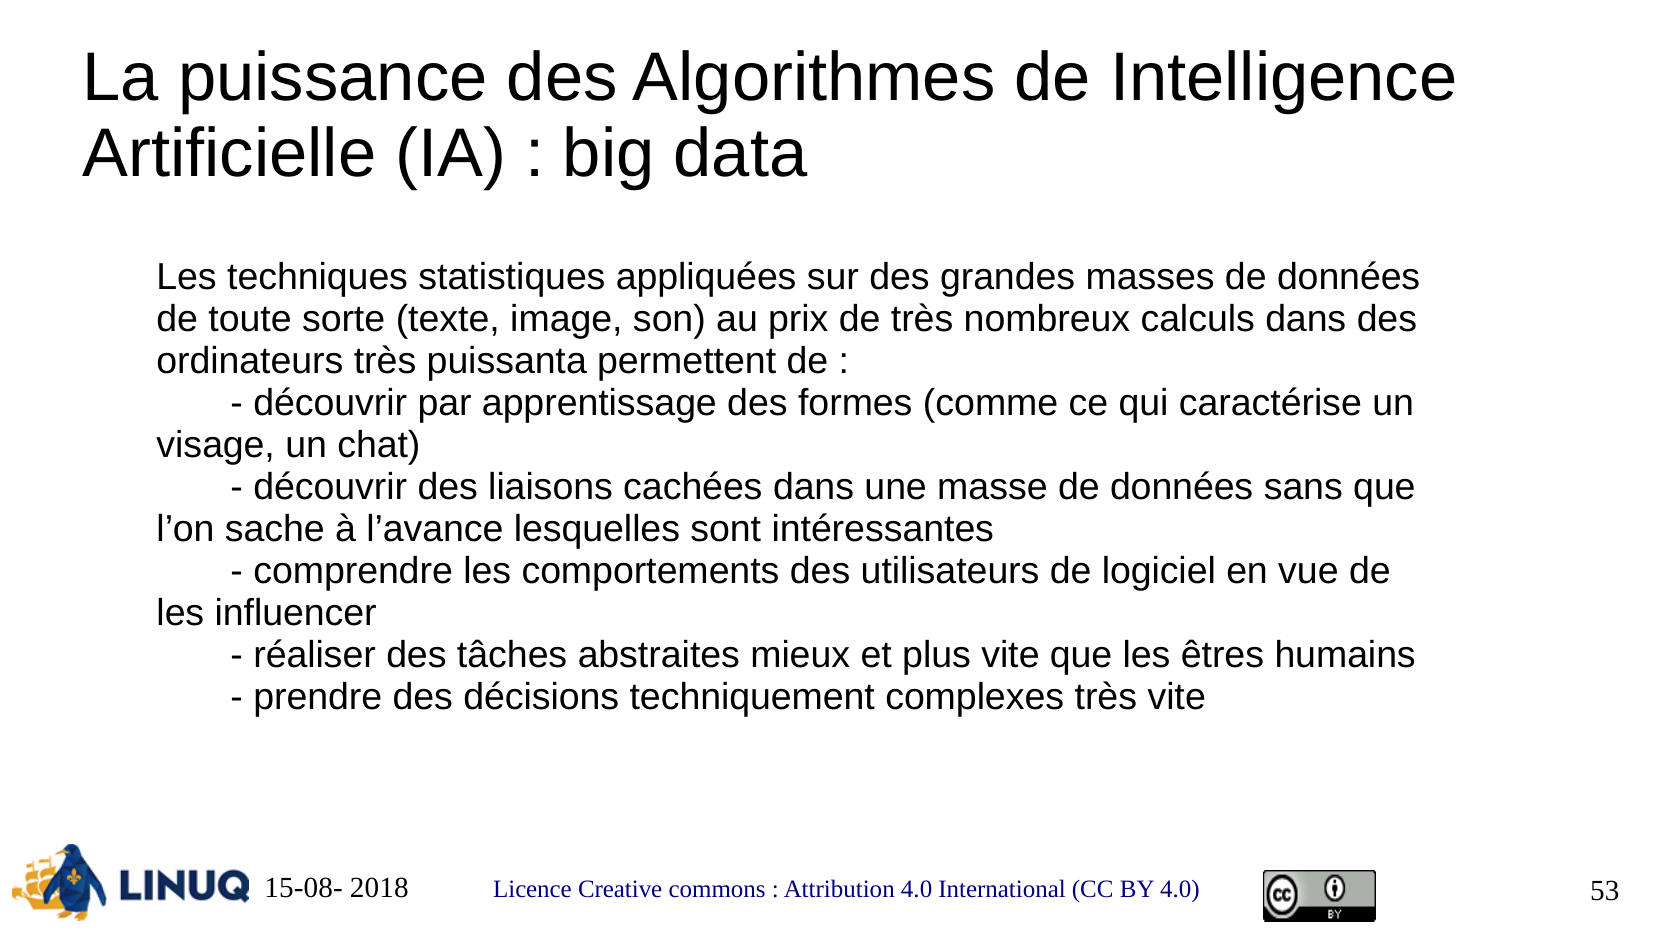

# La puissance des Algorithmes de Intelligence Artificielle (IA) : big data
Les techniques statistiques appliquées sur des grandes masses de données de toute sorte (texte, image, son) au prix de très nombreux calculs dans des ordinateurs très puissanta permettent de :
	- découvrir par apprentissage des formes (comme ce qui caractérise un visage, un chat)
	- découvrir des liaisons cachées dans une masse de données sans que l’on sache à l’avance lesquelles sont intéressantes
	- comprendre les comportements des utilisateurs de logiciel en vue de les influencer
	- réaliser des tâches abstraites mieux et plus vite que les êtres humains
	- prendre des décisions techniquement complexes très vite
15-08- 2018
53